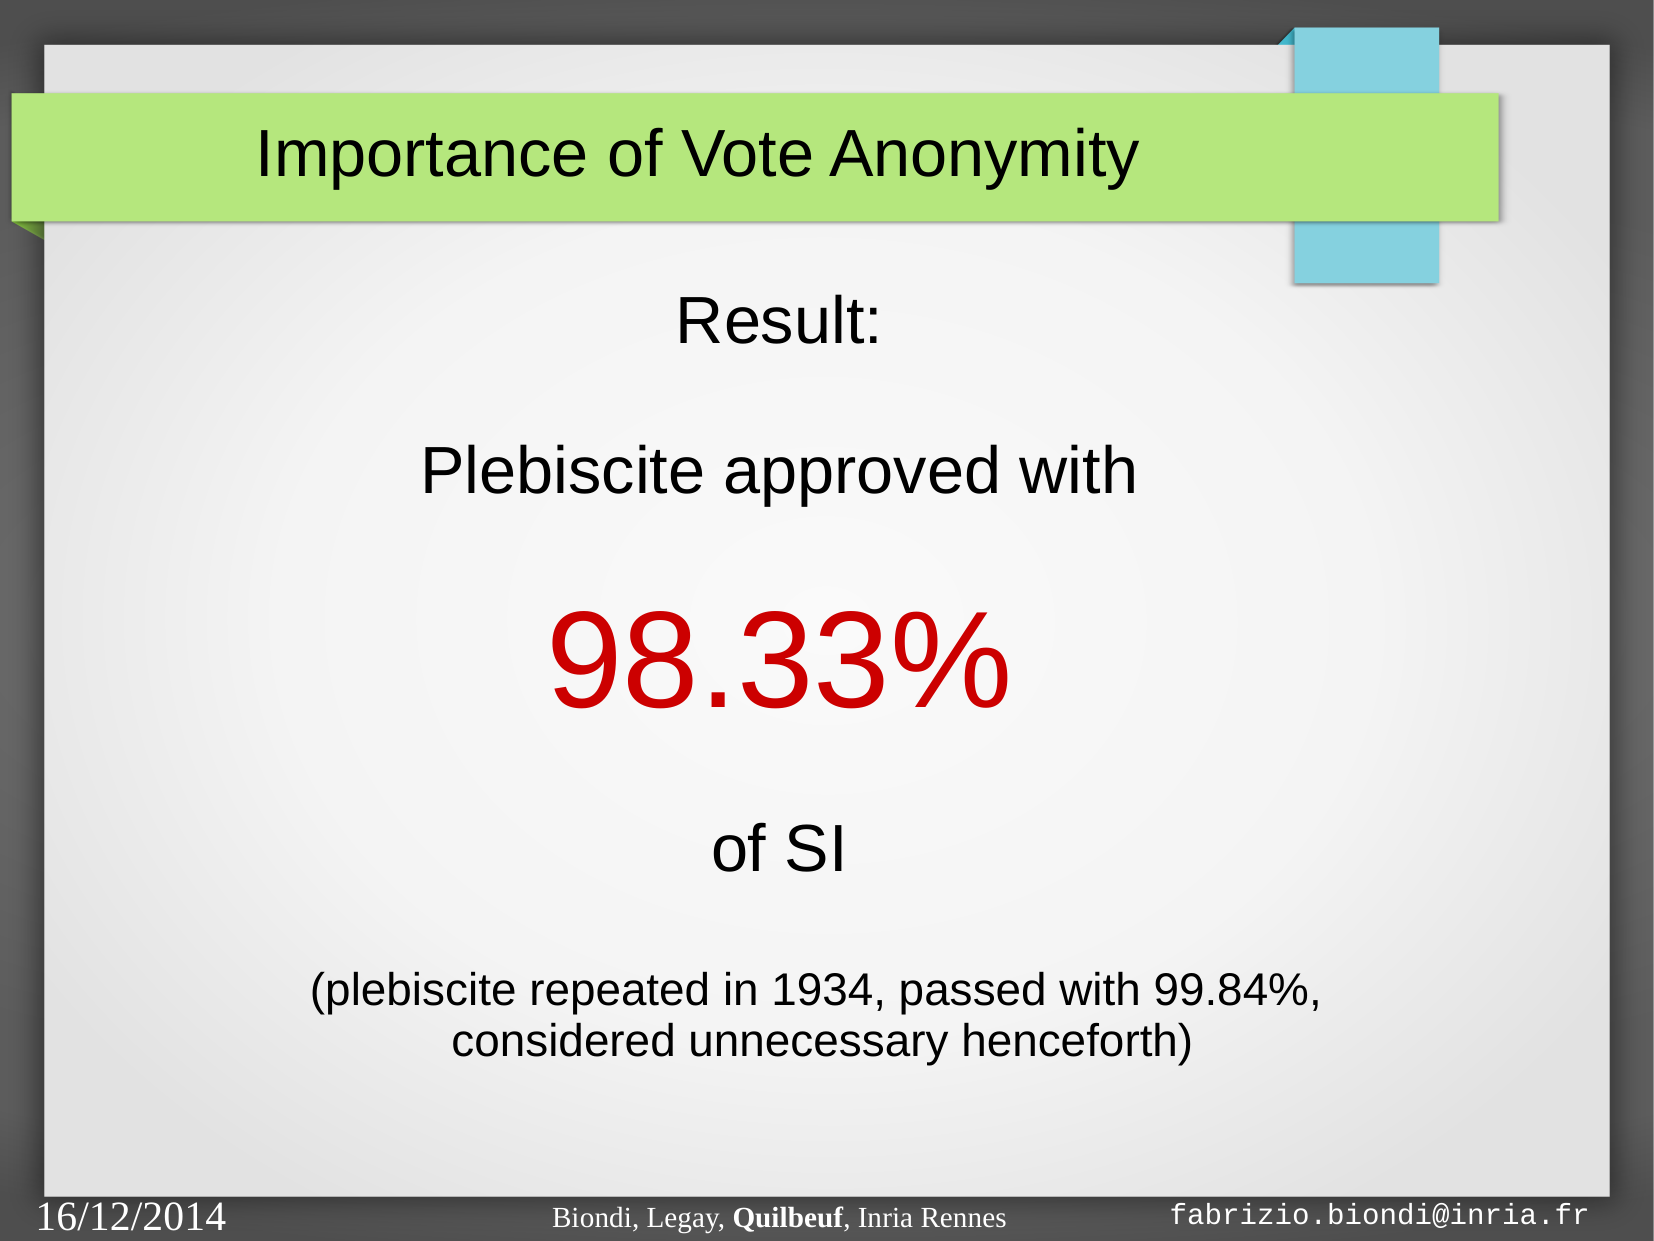

# Importance of Vote Anonymity
Result:
Plebiscite approved with
98.33%
of SI
(plebiscite repeated in 1934, passed with 99.84%,
considered unnecessary henceforth)
18/04/2014
Fabrizio Biondi, INRIA Rennes